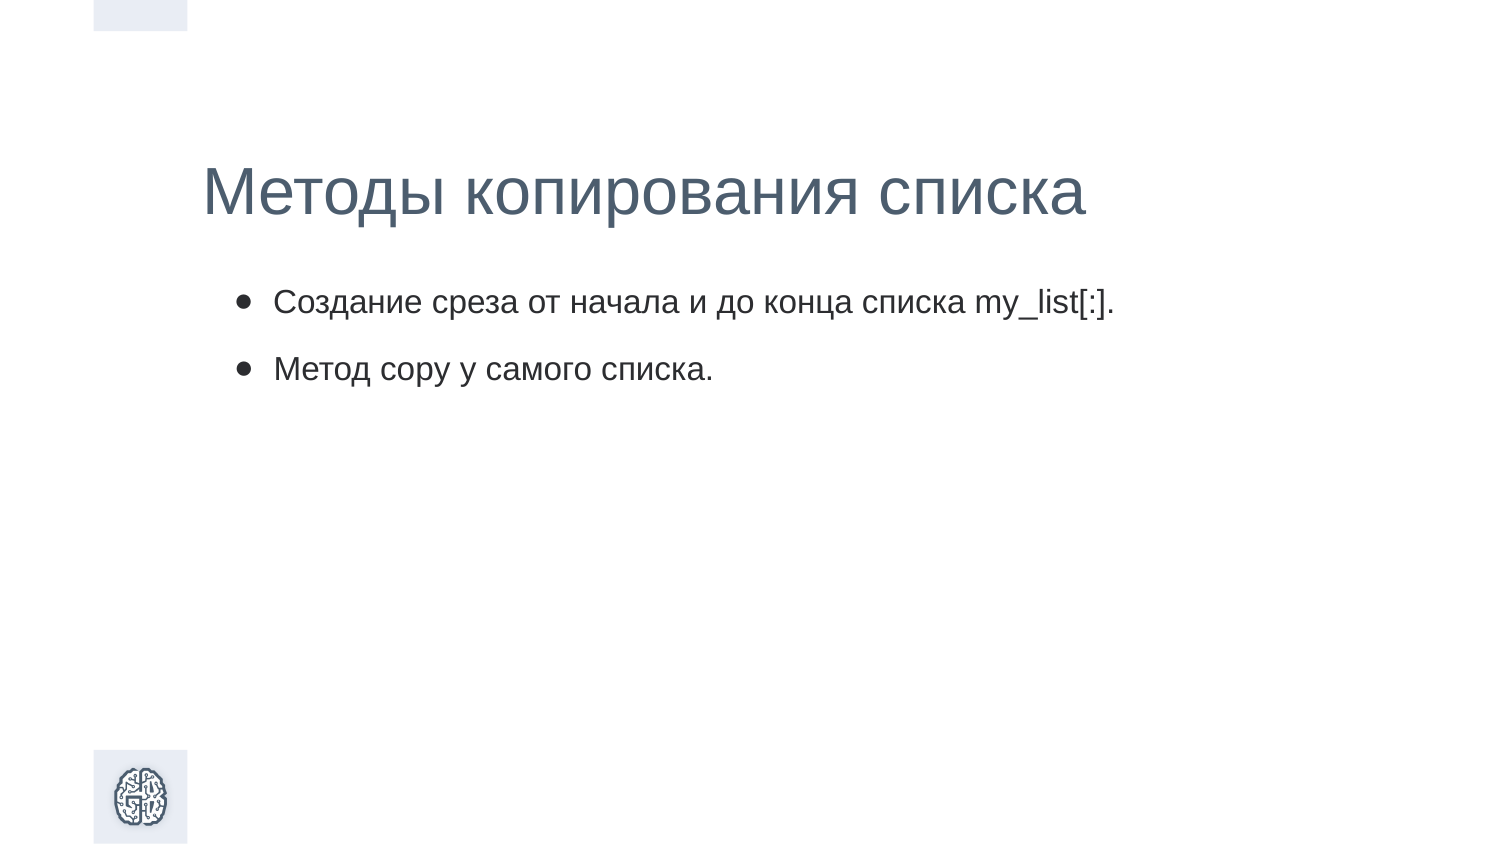

Методы копирования списка
Создание среза от начала и до конца списка my_list[:].
Метод copy у самого списка.